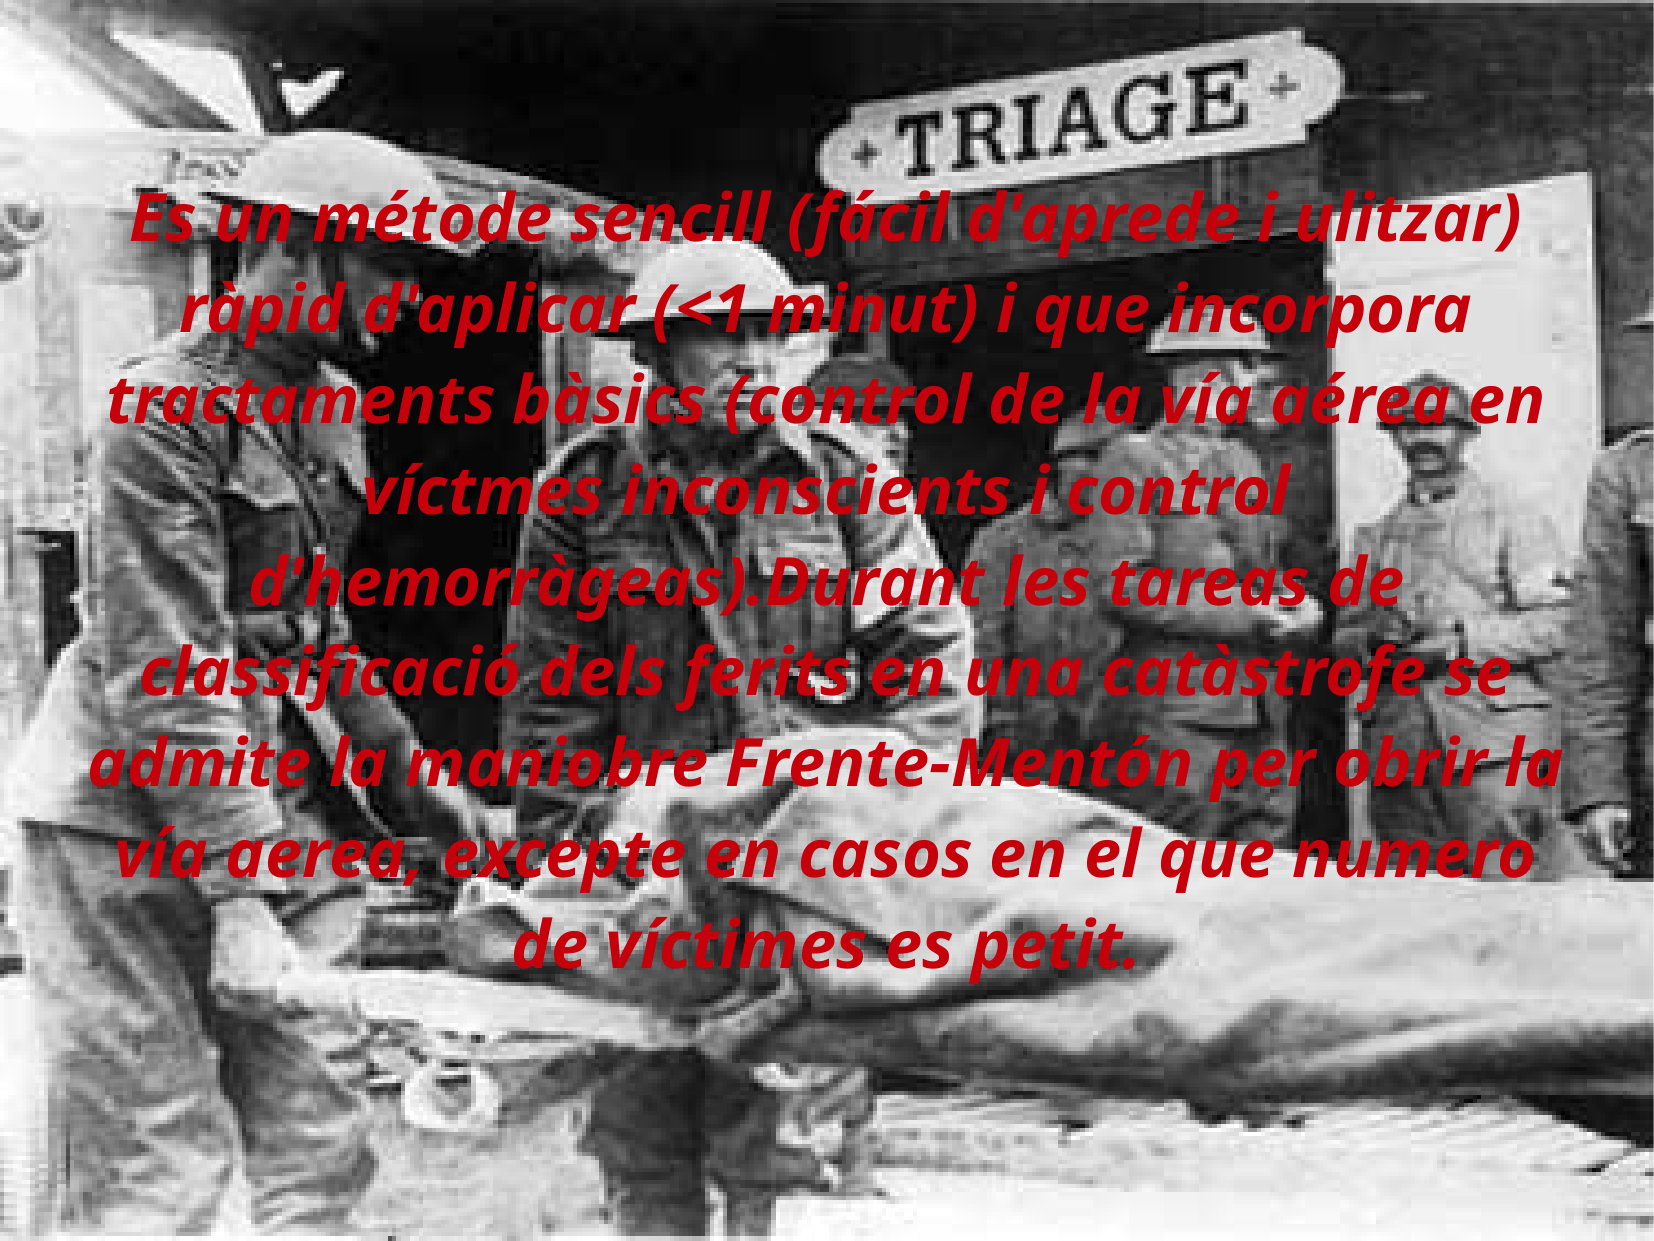

# Es un métode sencill (fácil d'aprede i ulitzar) ràpid d'aplicar (<1 minut) i que incorpora tractaments bàsics (control de la vía aérea en víctmes inconscients i control d'hemorràgeas).Durant les tareas de classificació dels ferits en una catàstrofe se admite la maniobre Frente-Mentón per obrir la vía aerea, excepte en casos en el que numero de víctimes es petit.